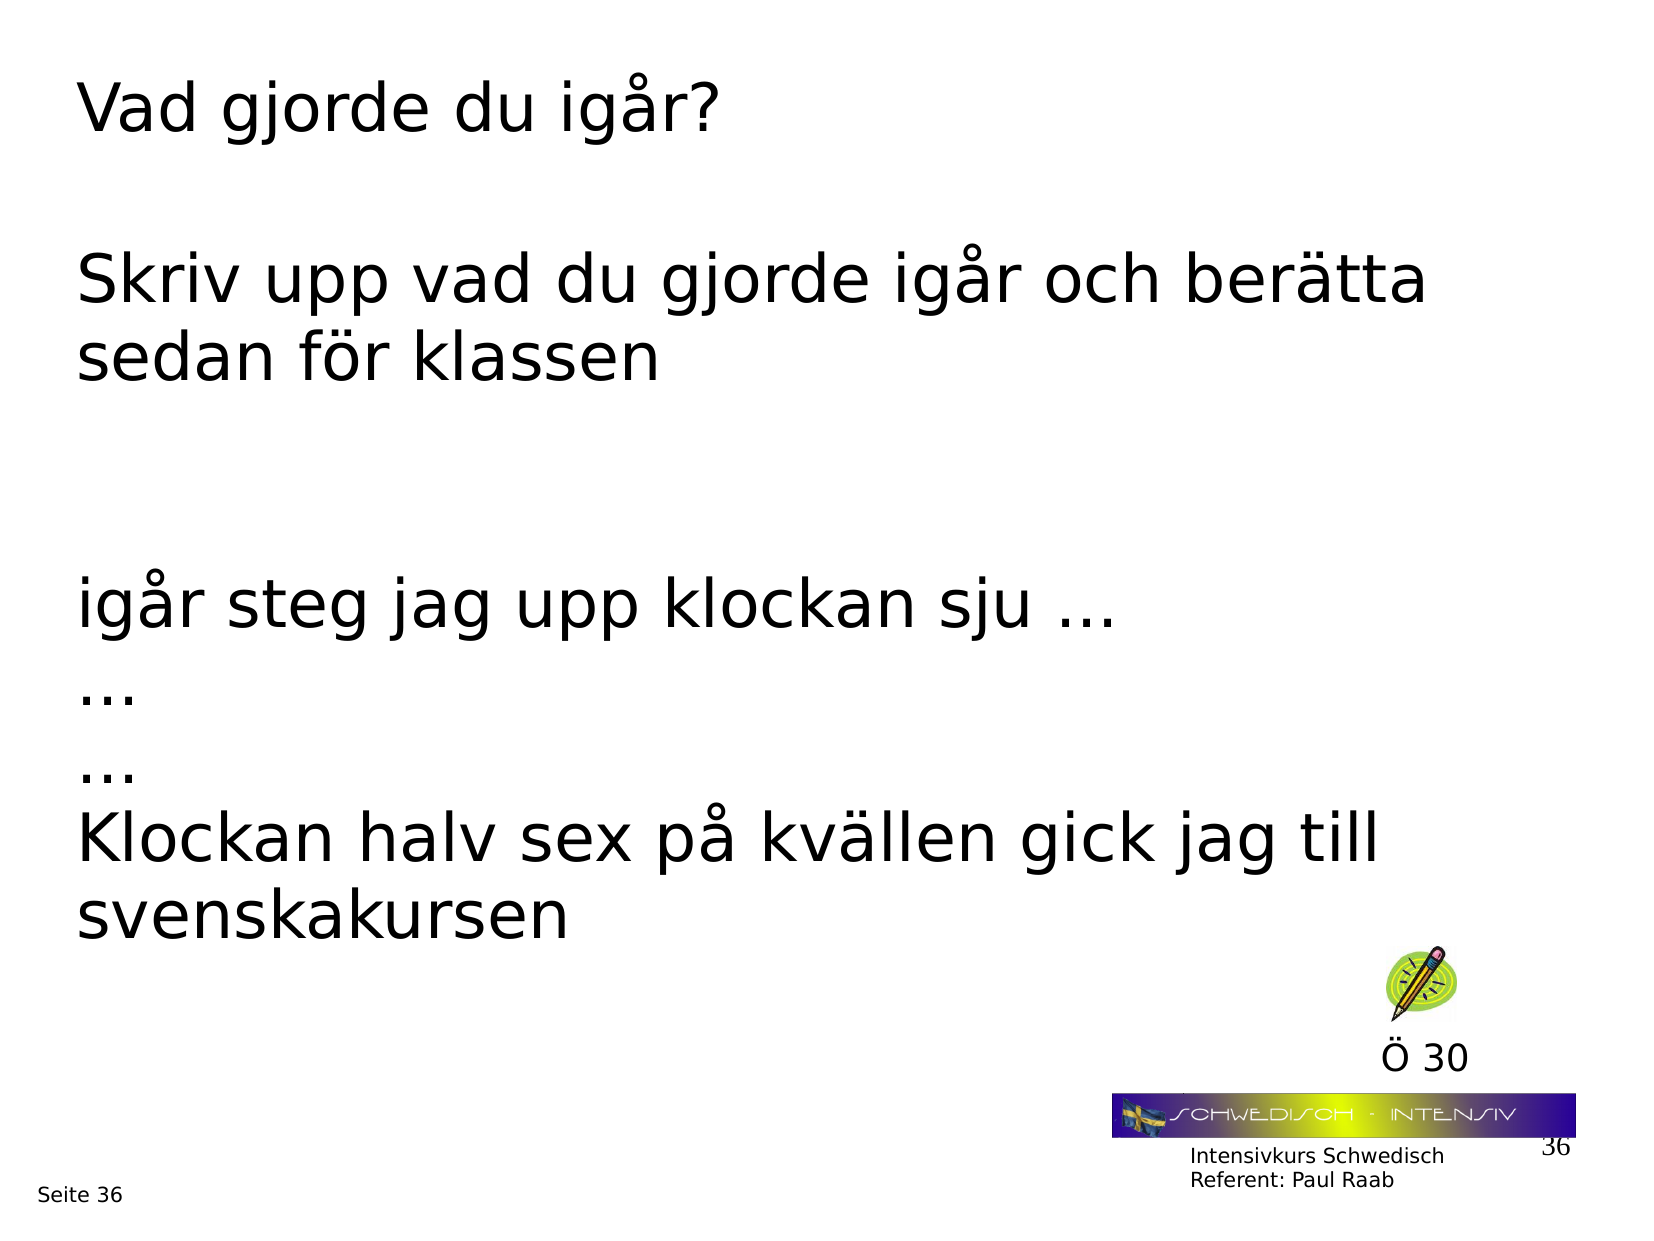

Vad gjorde du igår?
Skriv upp vad du gjorde igår och berätta sedan för klassen
igår steg jag upp klockan sju ...
...
...
Klockan halv sex på kvällen gick jag till svenskakursen
Ö 30